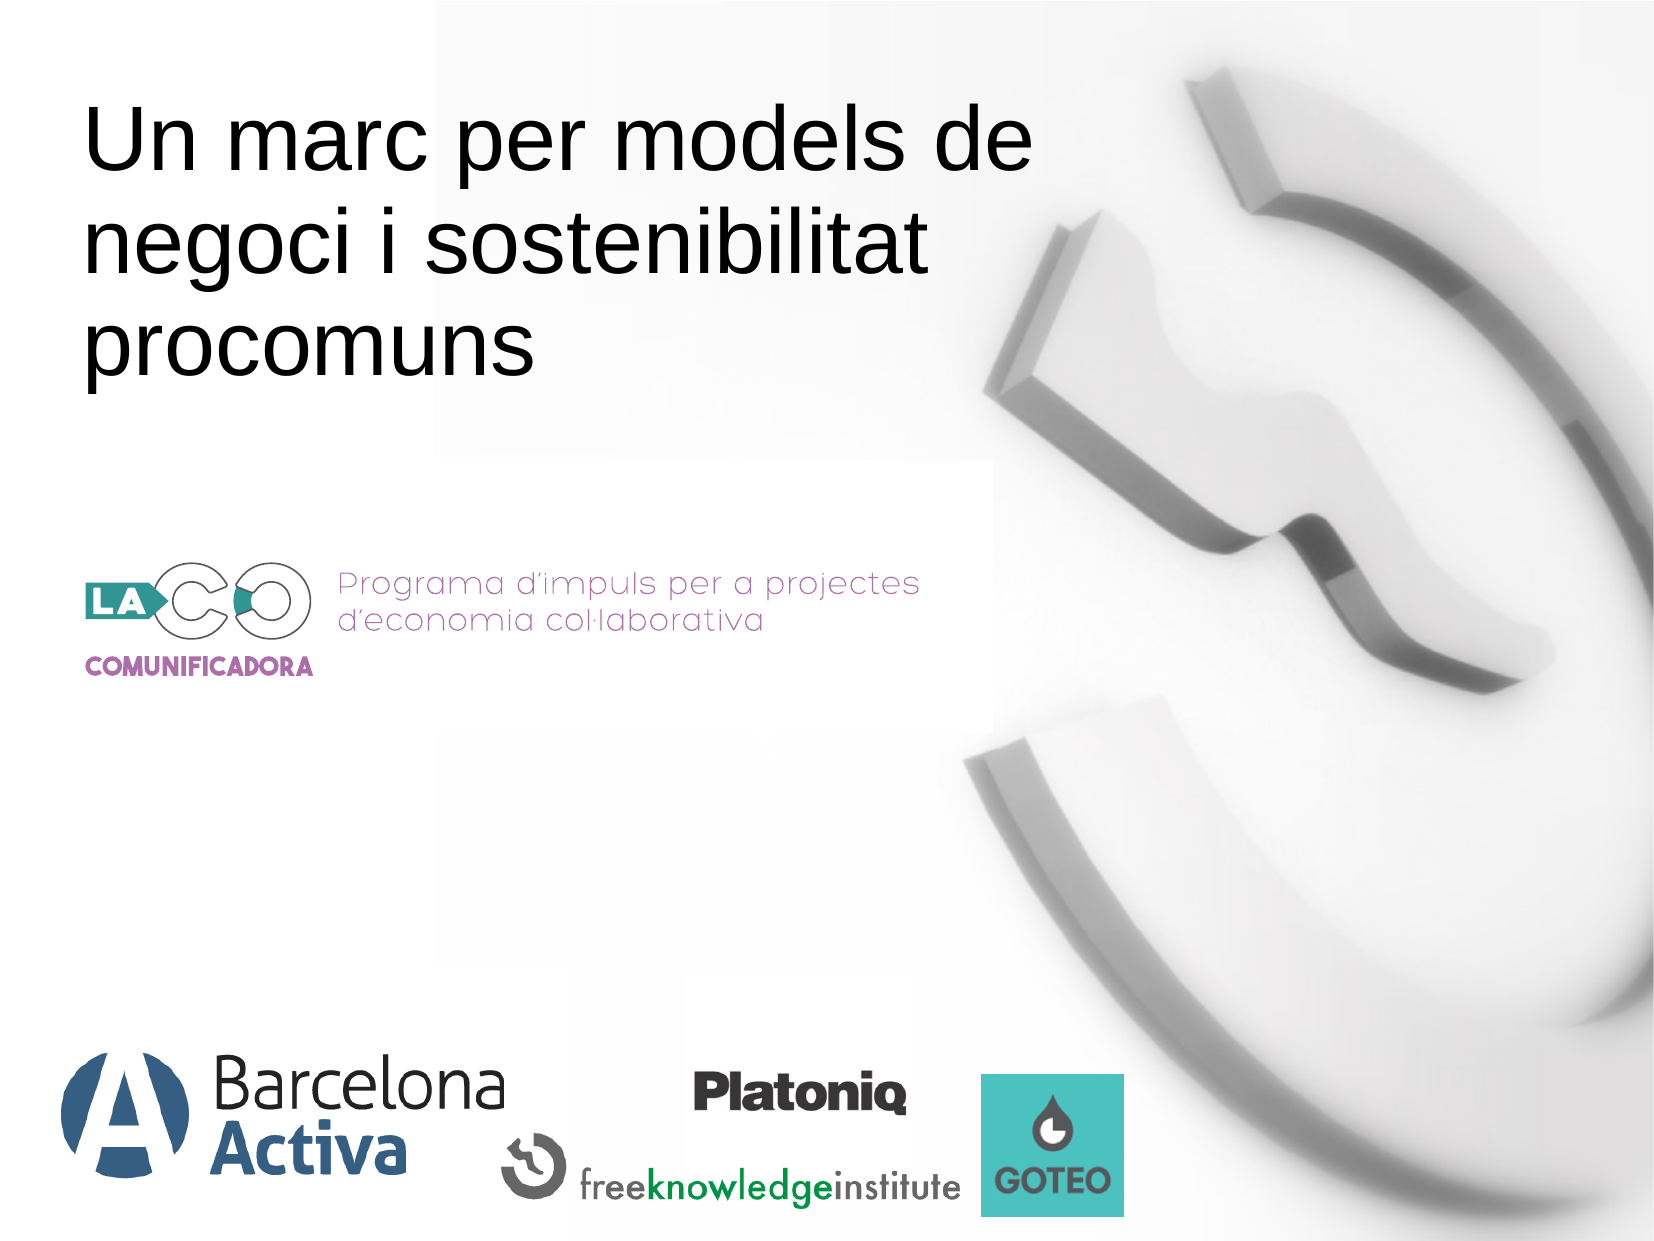

# Un marc per models de negoci i sostenibilitat procomuns